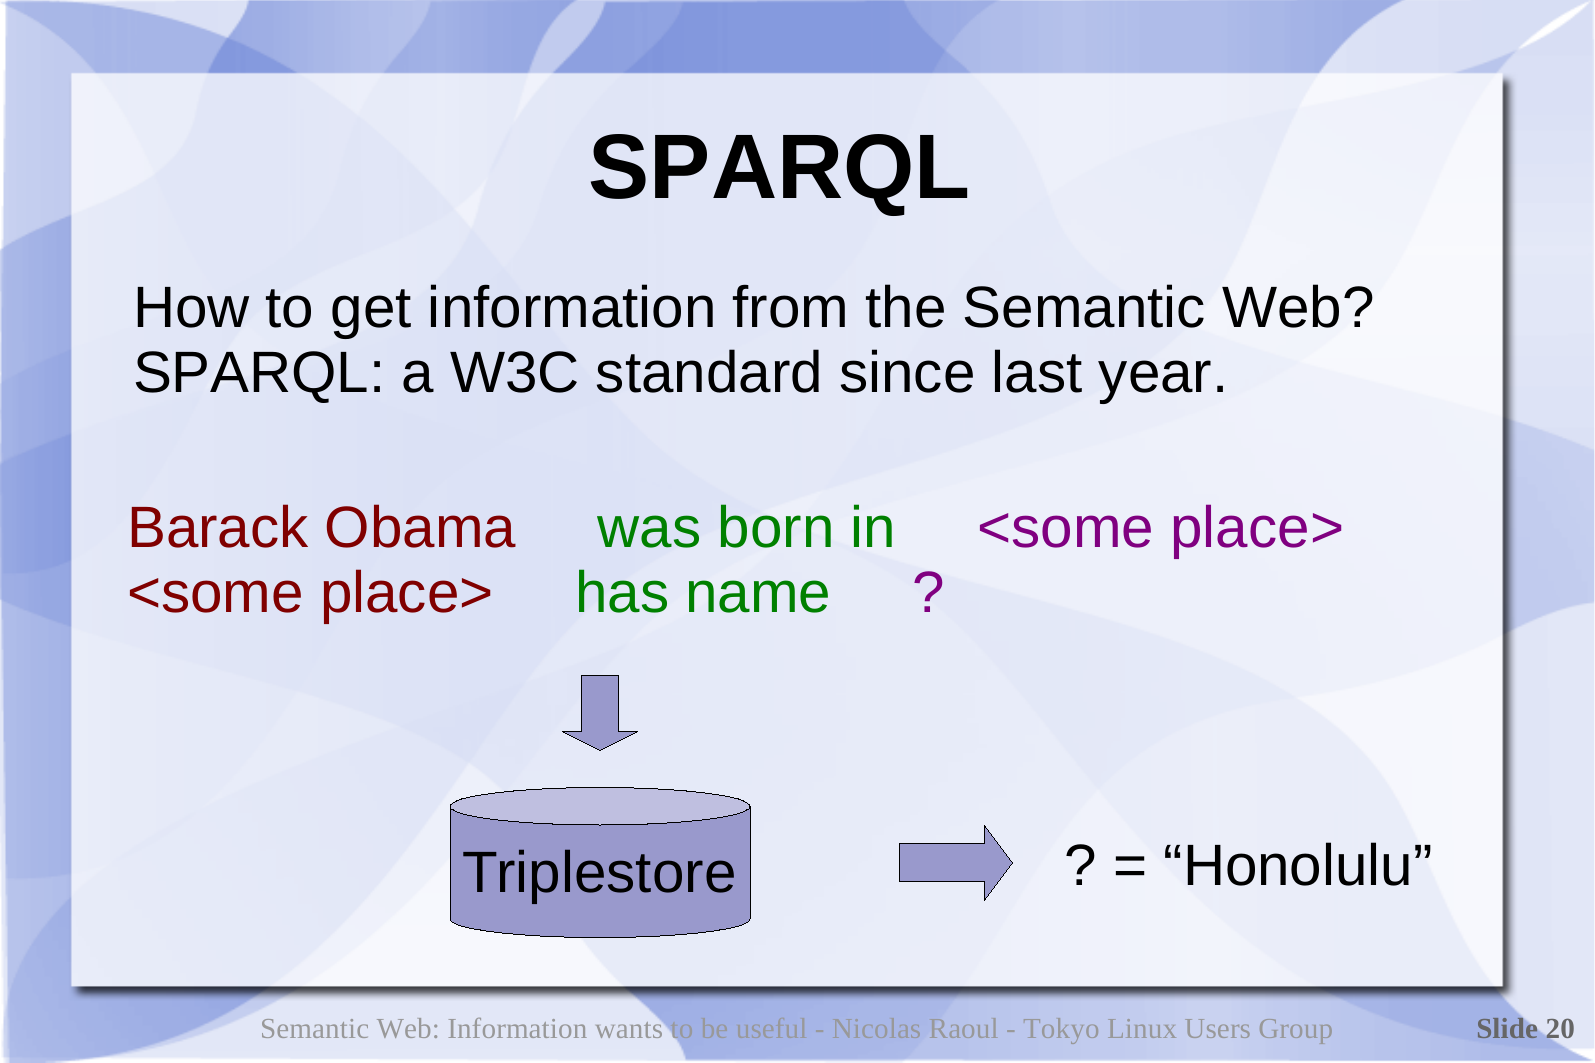

# SPARQL
How to get information from the Semantic Web?
SPARQL: a W3C standard since last year.
Barack Obama was born in <some place>
<some place> has name ?
Triplestore
? = “Honolulu”
Semantic Web: Information wants to be useful - Nicolas Raoul - Tokyo Linux Users Group
20